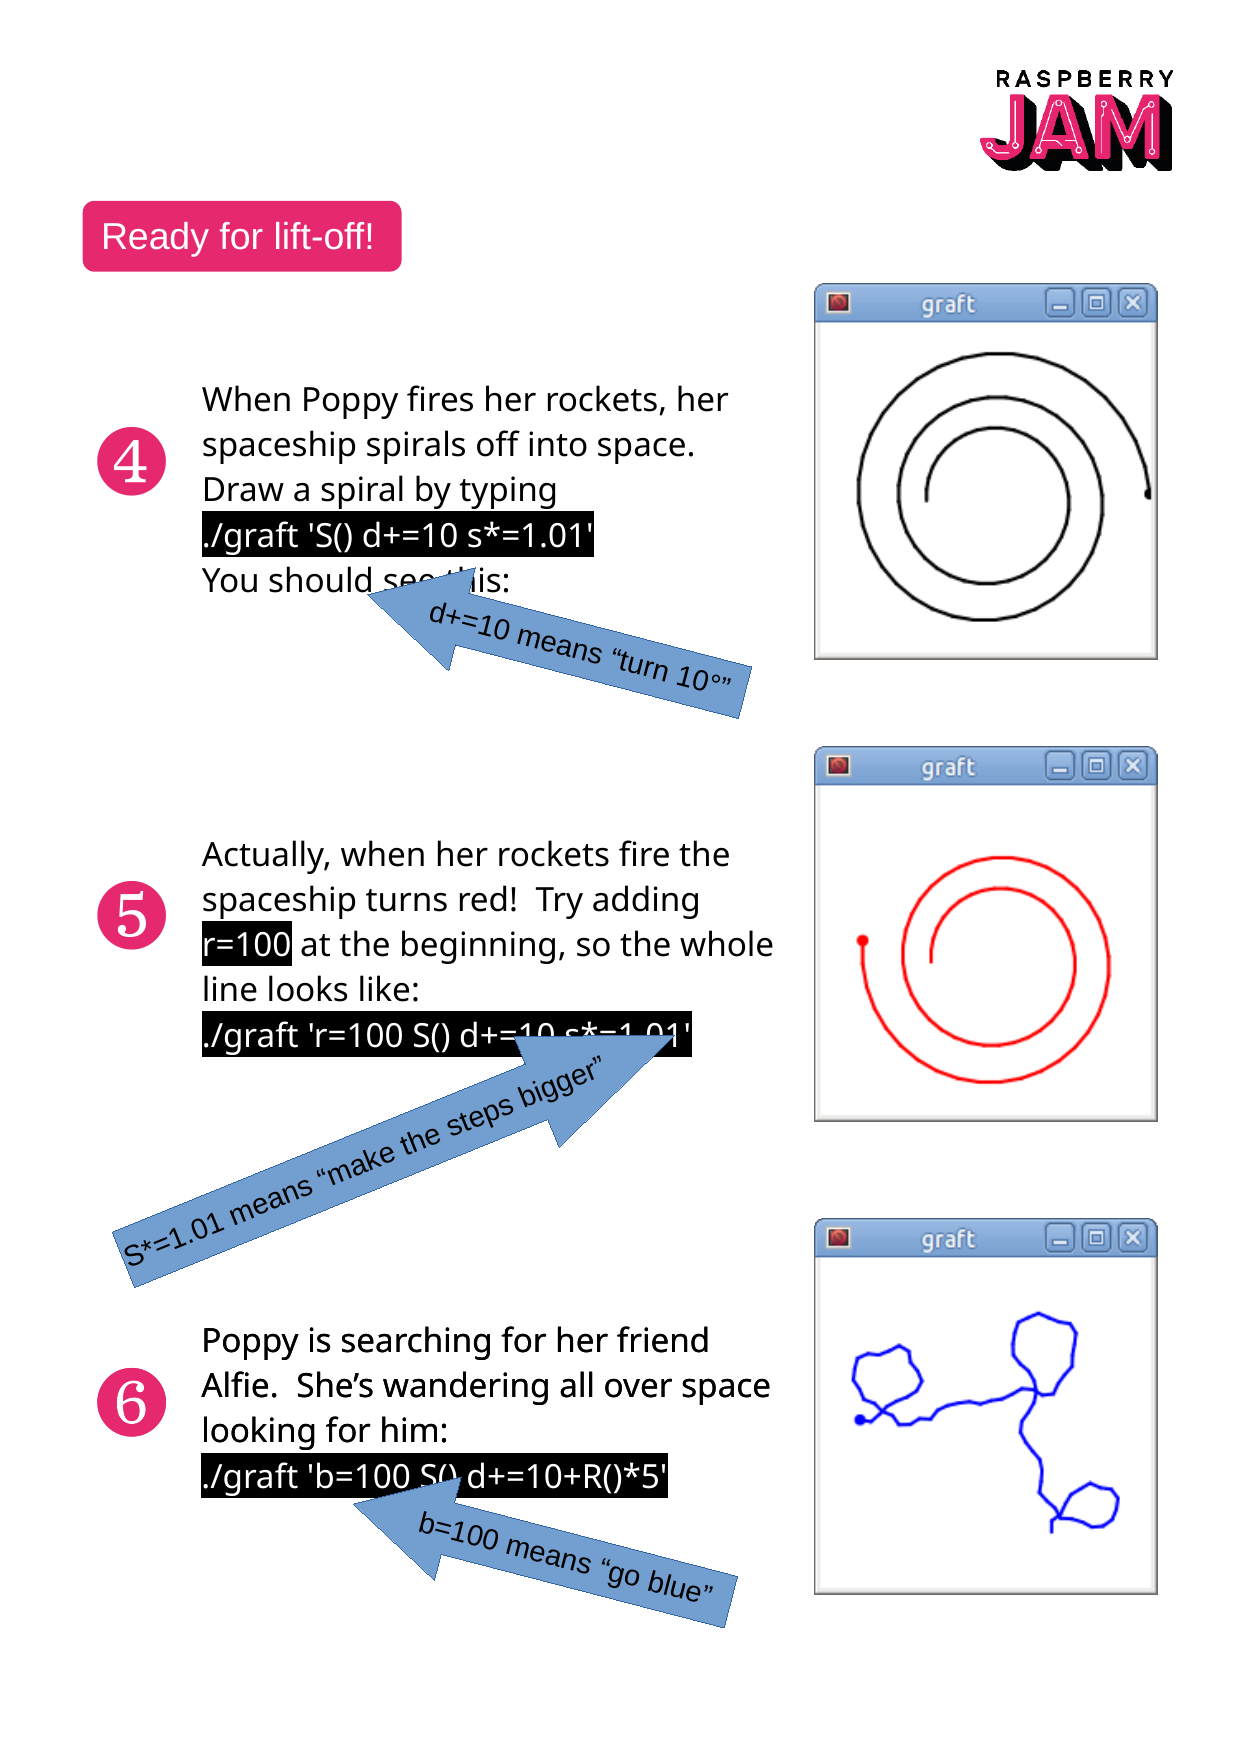

Ready for lift-off!
❹
When Poppy fires her rockets, her spaceship spirals off into space. Draw a spiral by typing
./graft 'S() d+=10 s*=1.01'
You should see this:
d+=10 means “turn 10°”
❺
Actually, when her rockets fire the spaceship turns red! Try adding r=100 at the beginning, so the whole line looks like:
./graft 'r=100 S() d+=10 s*=1.01'
S*=1.01 means “make the steps bigger”
❻
❻
Poppy is searching for her friend Alfie. She’s wandering all over space looking for him:
./graft 'b=100 S() d+=10+R()*5'
Poppy is searching for her friend Alfie. She’s wandering all over space looking for him:
./graft 'b=100 S() d+=10+R()*5'
b=100 means “go blue”